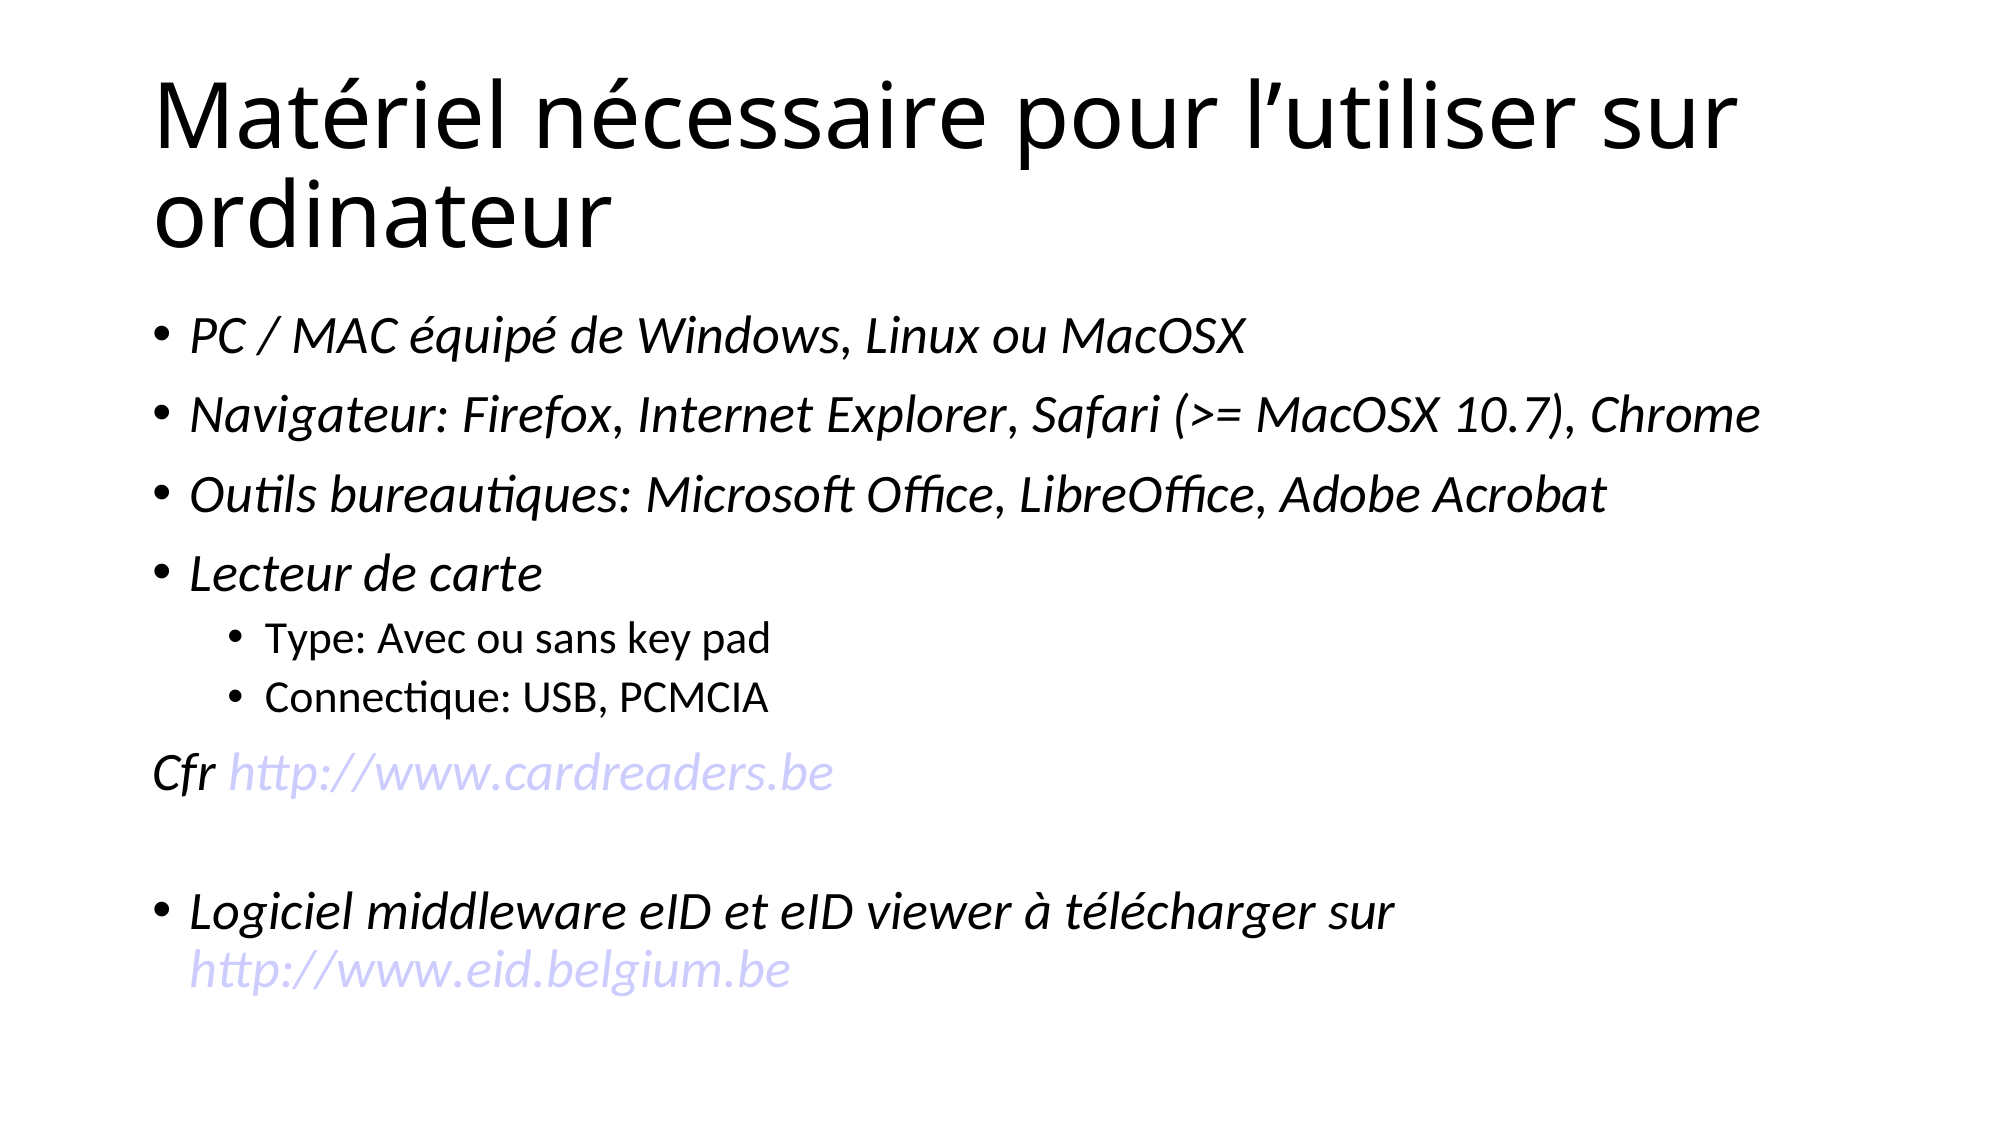

Matériel nécessaire pour l’utiliser sur ordinateur
PC / MAC équipé de Windows, Linux ou MacOSX
Navigateur: Firefox, Internet Explorer, Safari (>= MacOSX 10.7), Chrome
Outils bureautiques: Microsoft Office, LibreOffice, Adobe Acrobat
Lecteur de carte
Type: Avec ou sans key pad
Connectique: USB, PCMCIA
Cfr http://www.cardreaders.be
Logiciel middleware eID et eID viewer à télécharger sur http://www.eid.belgium.be